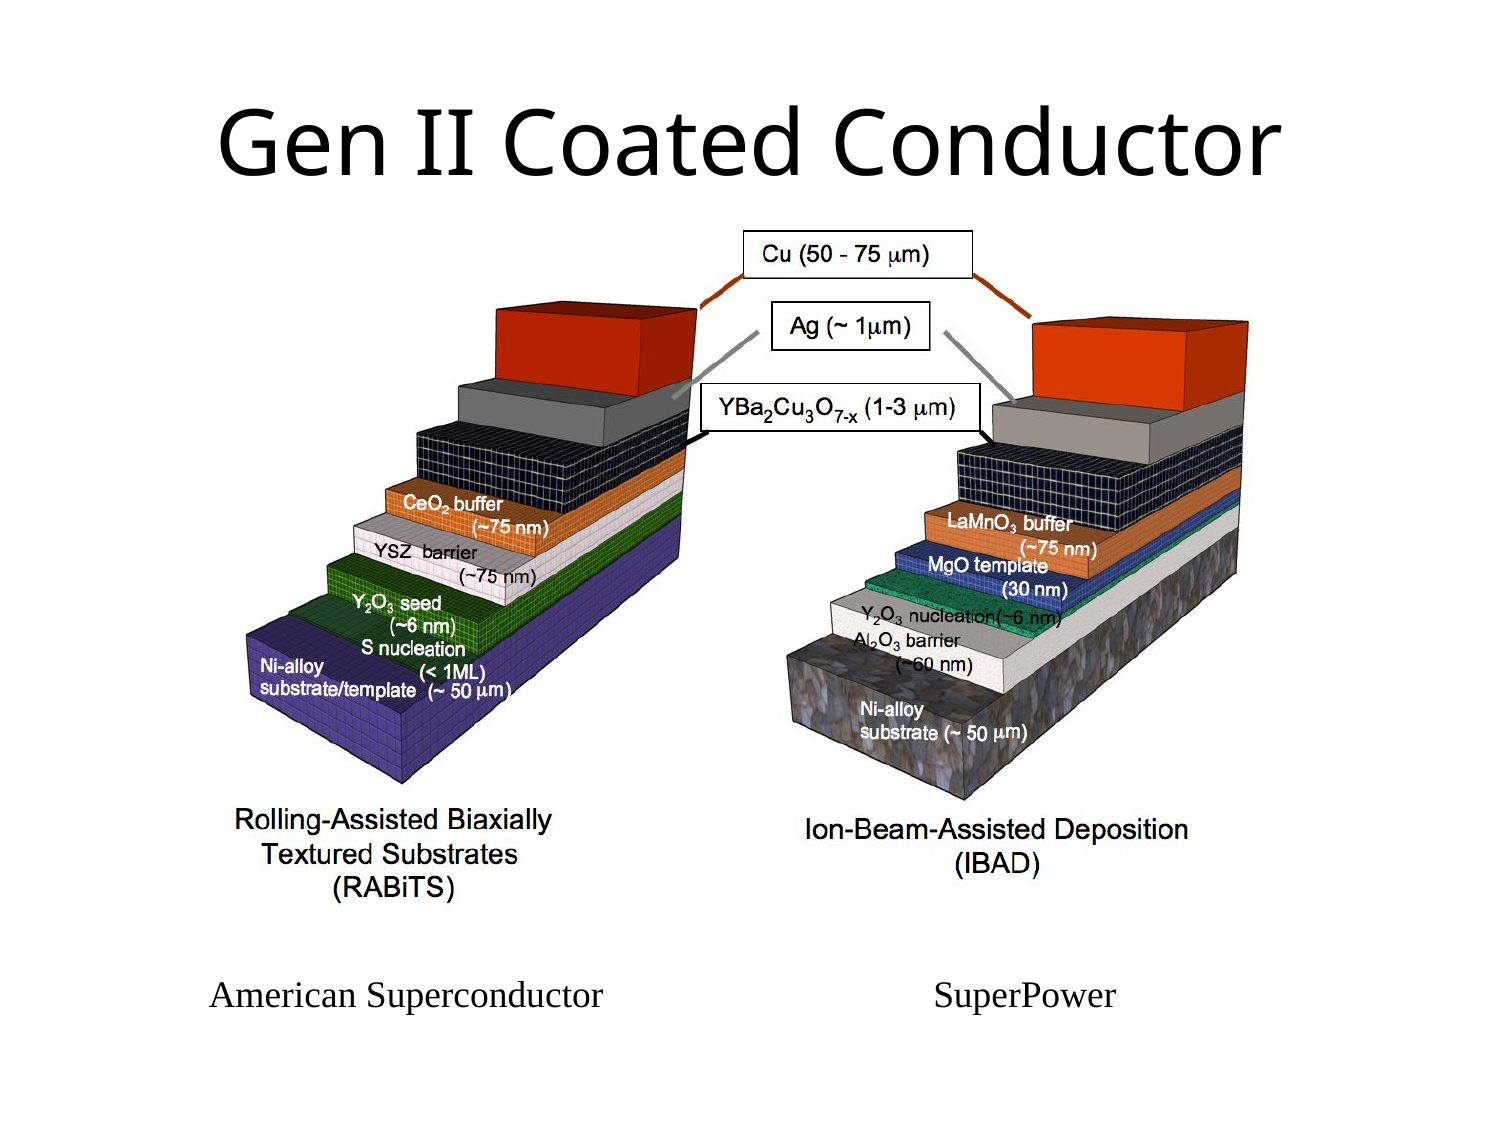

# Gen II Coated Conductor
American Superconductor
SuperPower